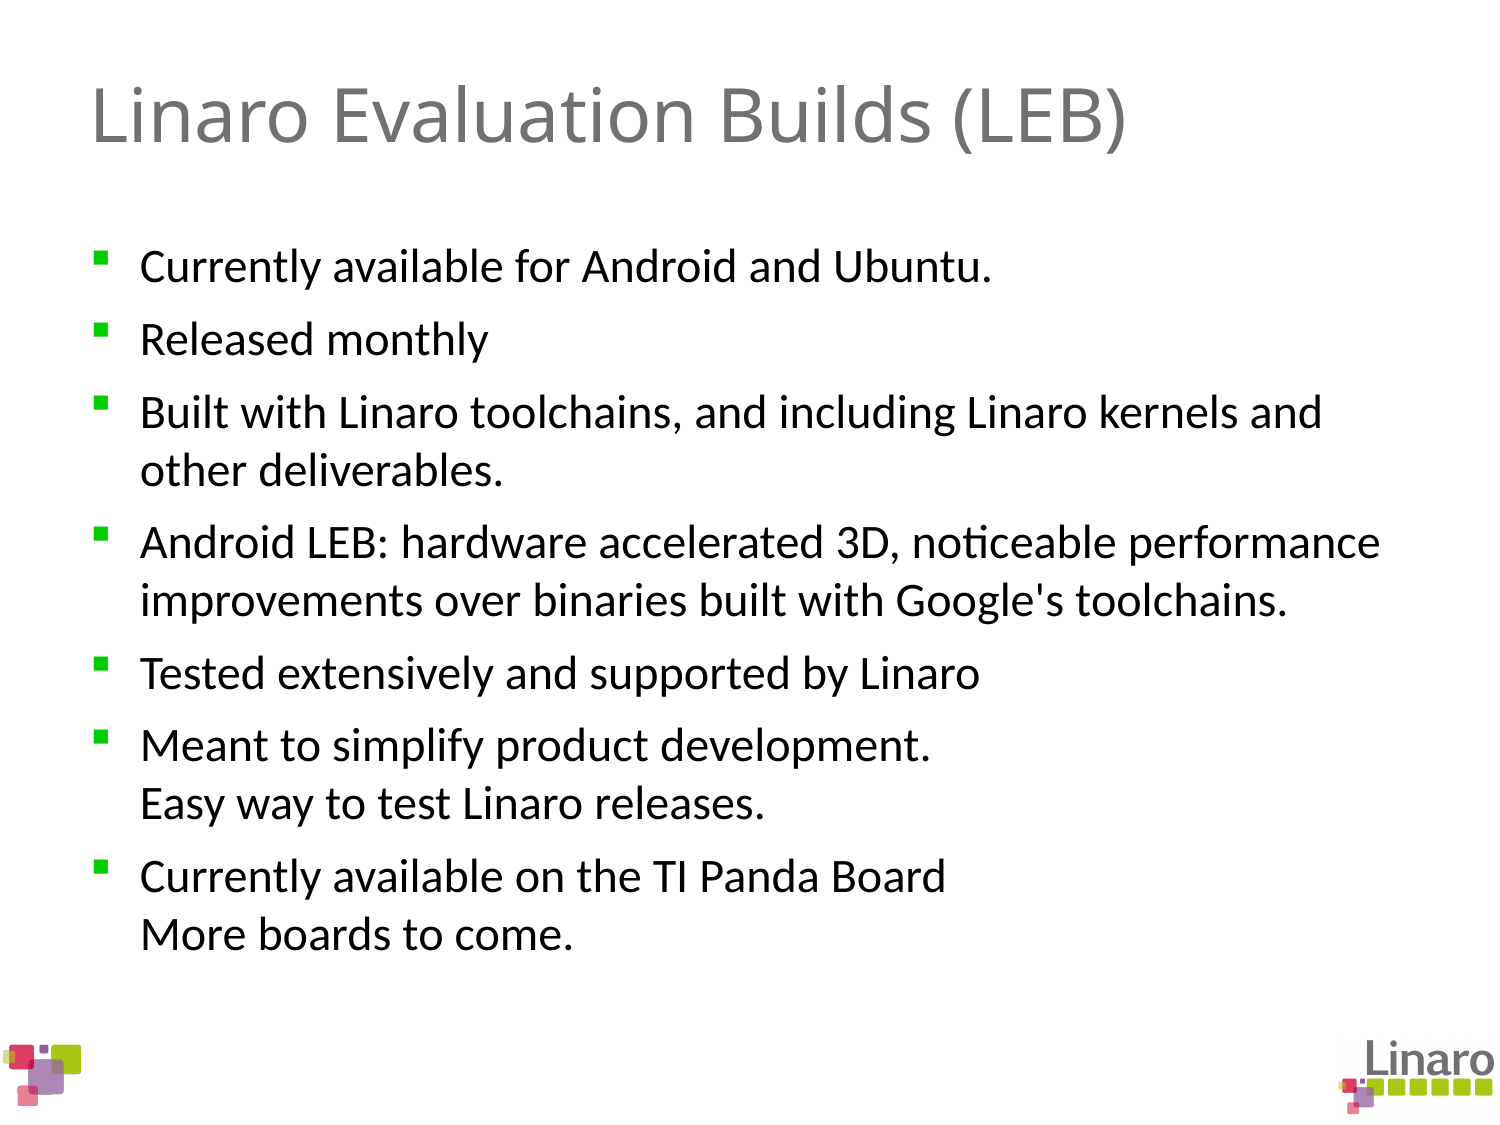

# Linaro Evaluation Builds (LEB)
Currently available for Android and Ubuntu.
Released monthly
Built with Linaro toolchains, and including Linaro kernels and other deliverables.
Android LEB: hardware accelerated 3D, noticeable performance improvements over binaries built with Google's toolchains.
Tested extensively and supported by Linaro
Meant to simplify product development.
Easy way to test Linaro releases.
Currently available on the TI Panda Board
More boards to come.